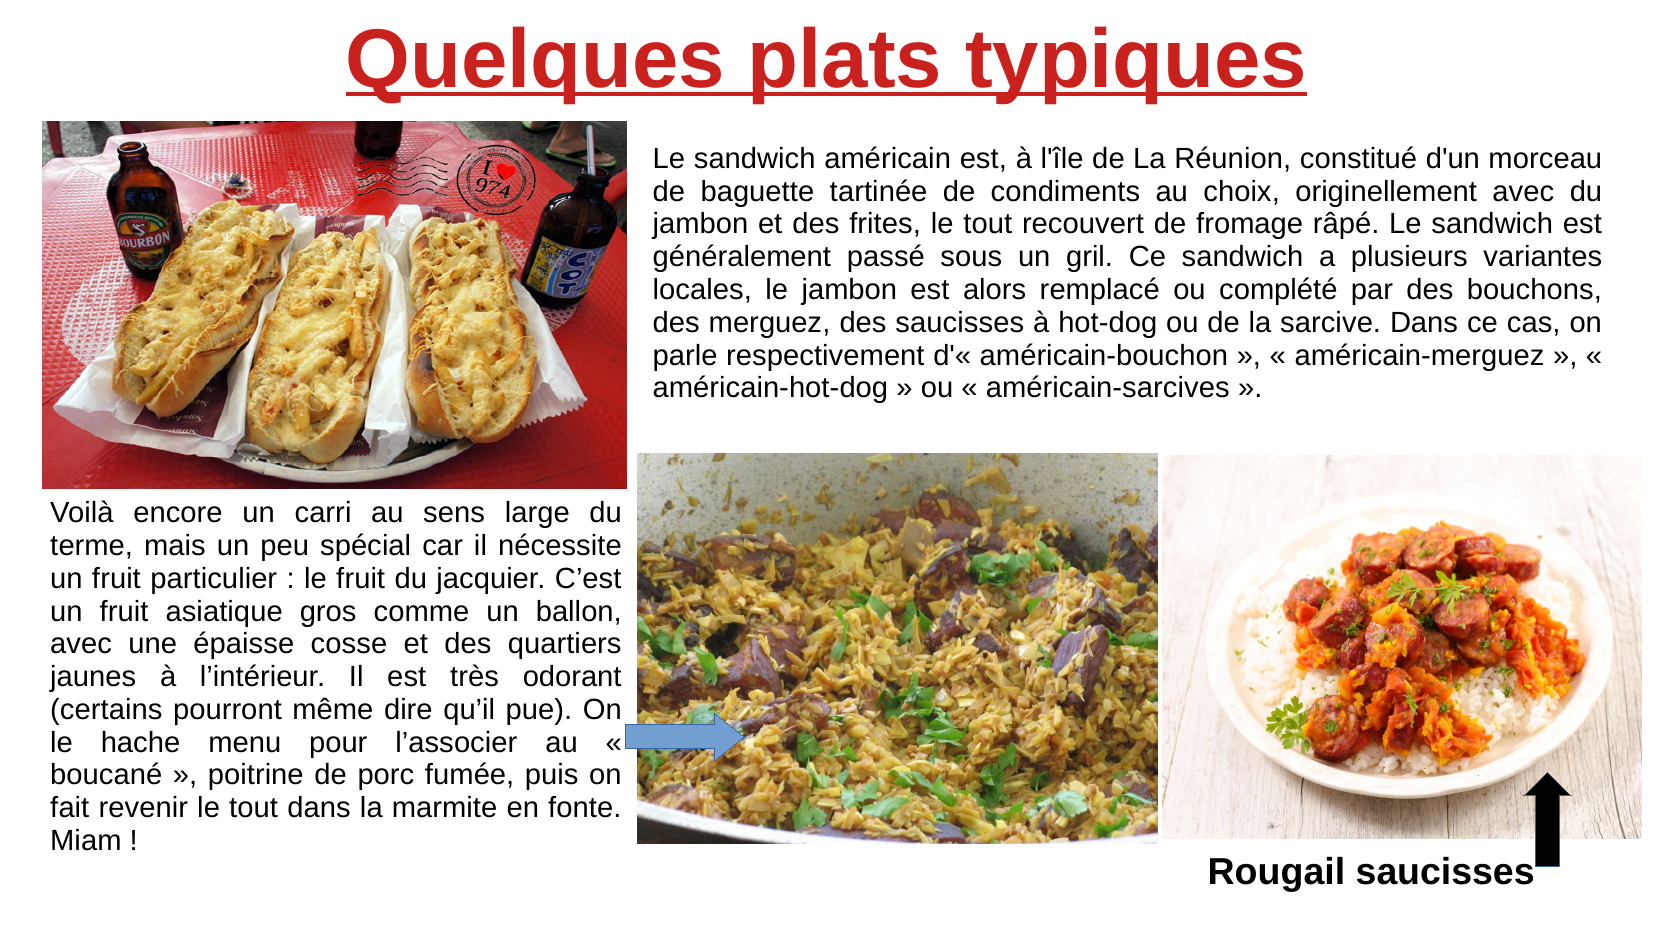

# Quelques plats typiques
Le sandwich américain est, à l'île de La Réunion, constitué d'un morceau de baguette tartinée de condiments au choix, originellement avec du jambon et des frites, le tout recouvert de fromage râpé. Le sandwich est généralement passé sous un gril. Ce sandwich a plusieurs variantes locales, le jambon est alors remplacé ou complété par des bouchons, des merguez, des saucisses à hot-dog ou de la sarcive. Dans ce cas, on parle respectivement d'« américain-bouchon », « américain-merguez », « américain-hot-dog » ou « américain-sarcives ».
Voilà encore un carri au sens large du terme, mais un peu spécial car il nécessite un fruit particulier : le fruit du jacquier. C’est un fruit asiatique gros comme un ballon, avec une épaisse cosse et des quartiers jaunes à l’intérieur. Il est très odorant (certains pourront même dire qu’il pue). On le hache menu pour l’associer au « boucané », poitrine de porc fumée, puis on fait revenir le tout dans la marmite en fonte. Miam !
Rougail saucisses